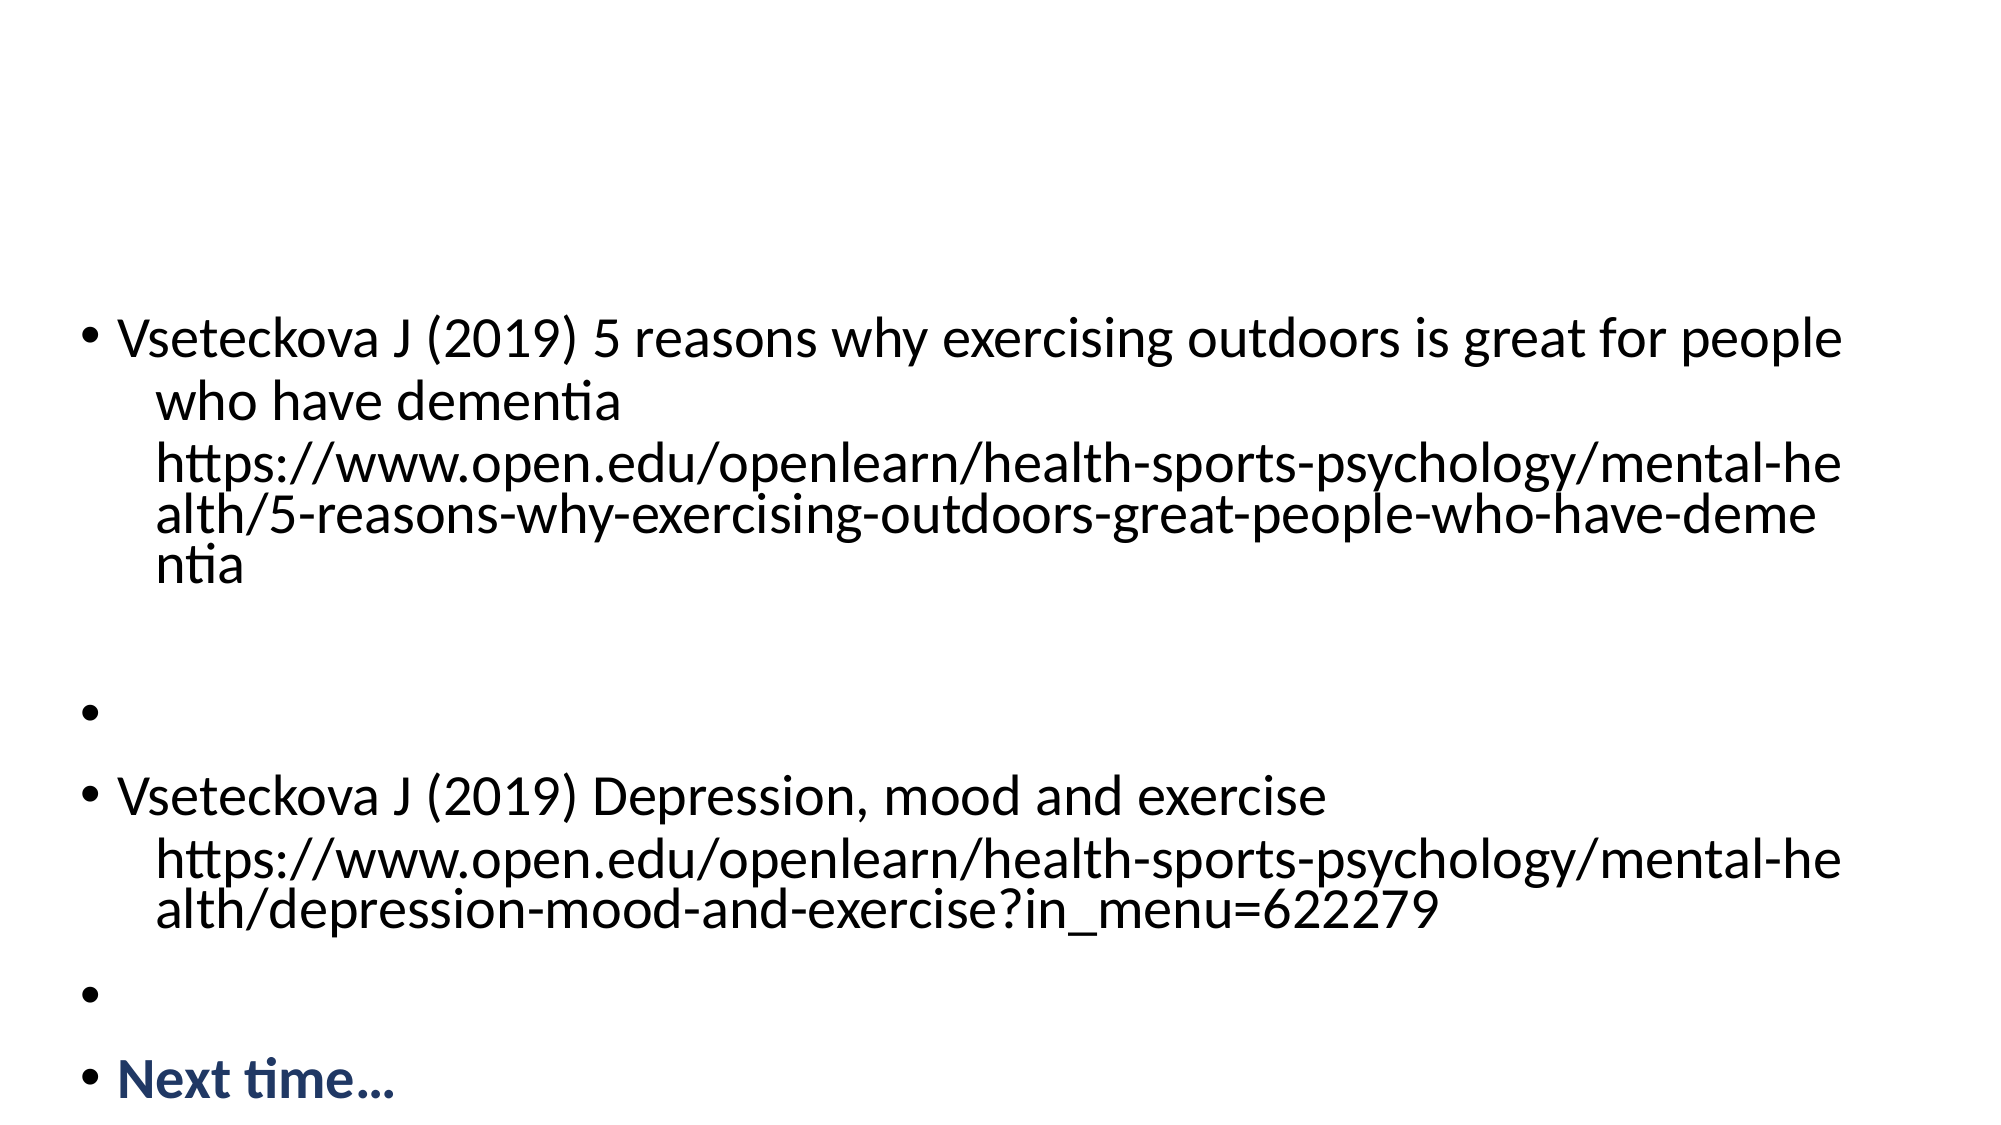

# Vseteckova J (2019) 5 reasons why exercising outdoors is great for people who have dementia https://www.open.edu/openlearn/health-sports-psychology/mental-health/5-reasons-why-exercising-outdoors-great-people-who-have-dementia
Vseteckova J (2019) Depression, mood and exercise https://www.open.edu/openlearn/health-sports-psychology/mental-health/depression-mood-and-exercise?in_menu=622279
Next time…